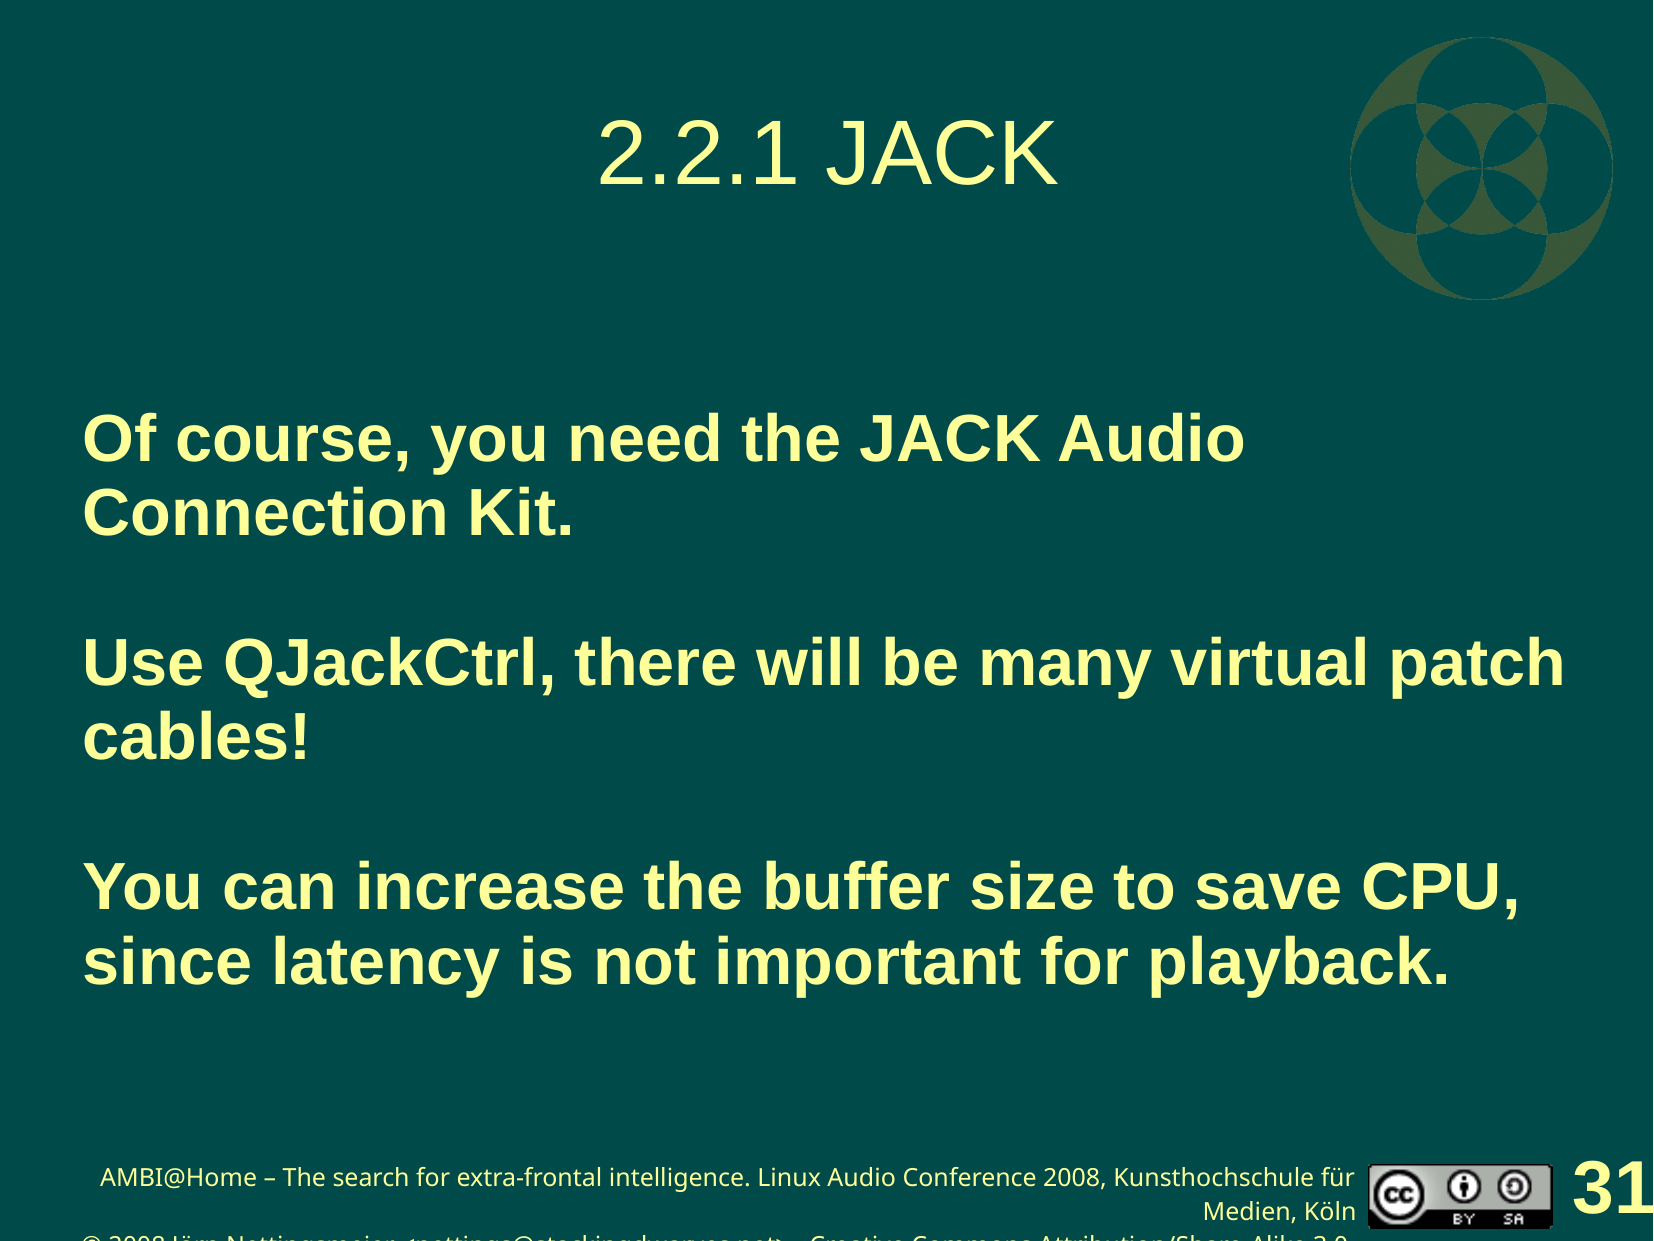

# 2.2.1 JACK
Of course, you need the JACK Audio Connection Kit.
Use QJackCtrl, there will be many virtual patch cables!
You can increase the buffer size to save CPU, since latency is not important for playback.